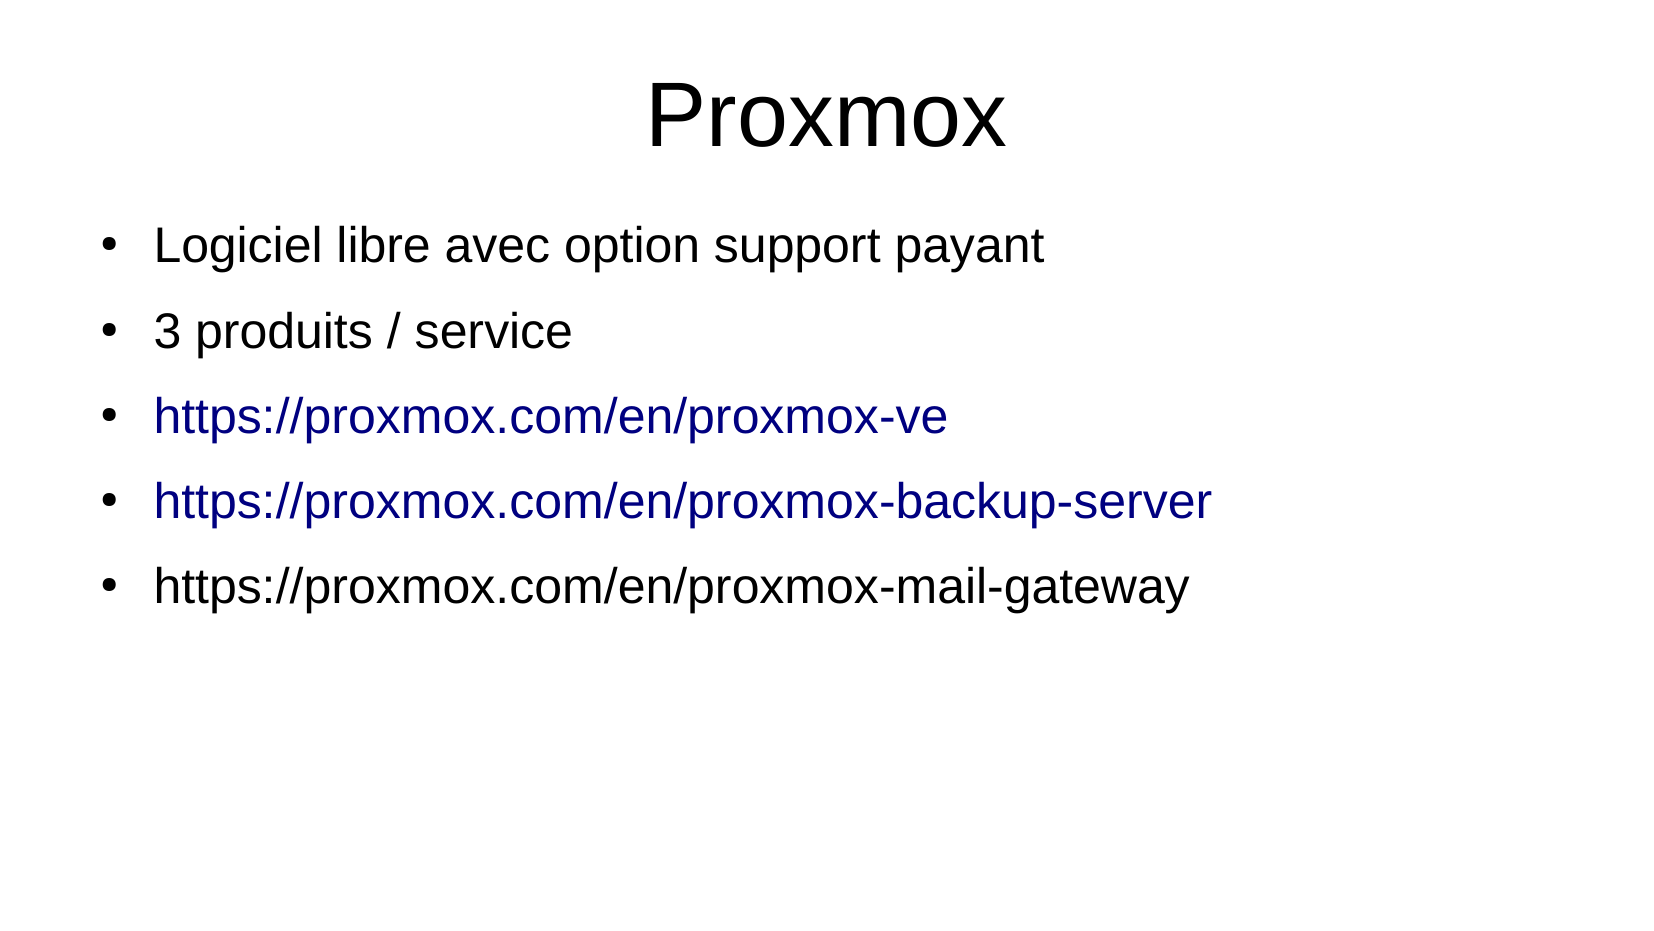

# Proxmox
Logiciel libre avec option support payant
3 produits / service
https://proxmox.com/en/proxmox-ve
https://proxmox.com/en/proxmox-backup-server
https://proxmox.com/en/proxmox-mail-gateway